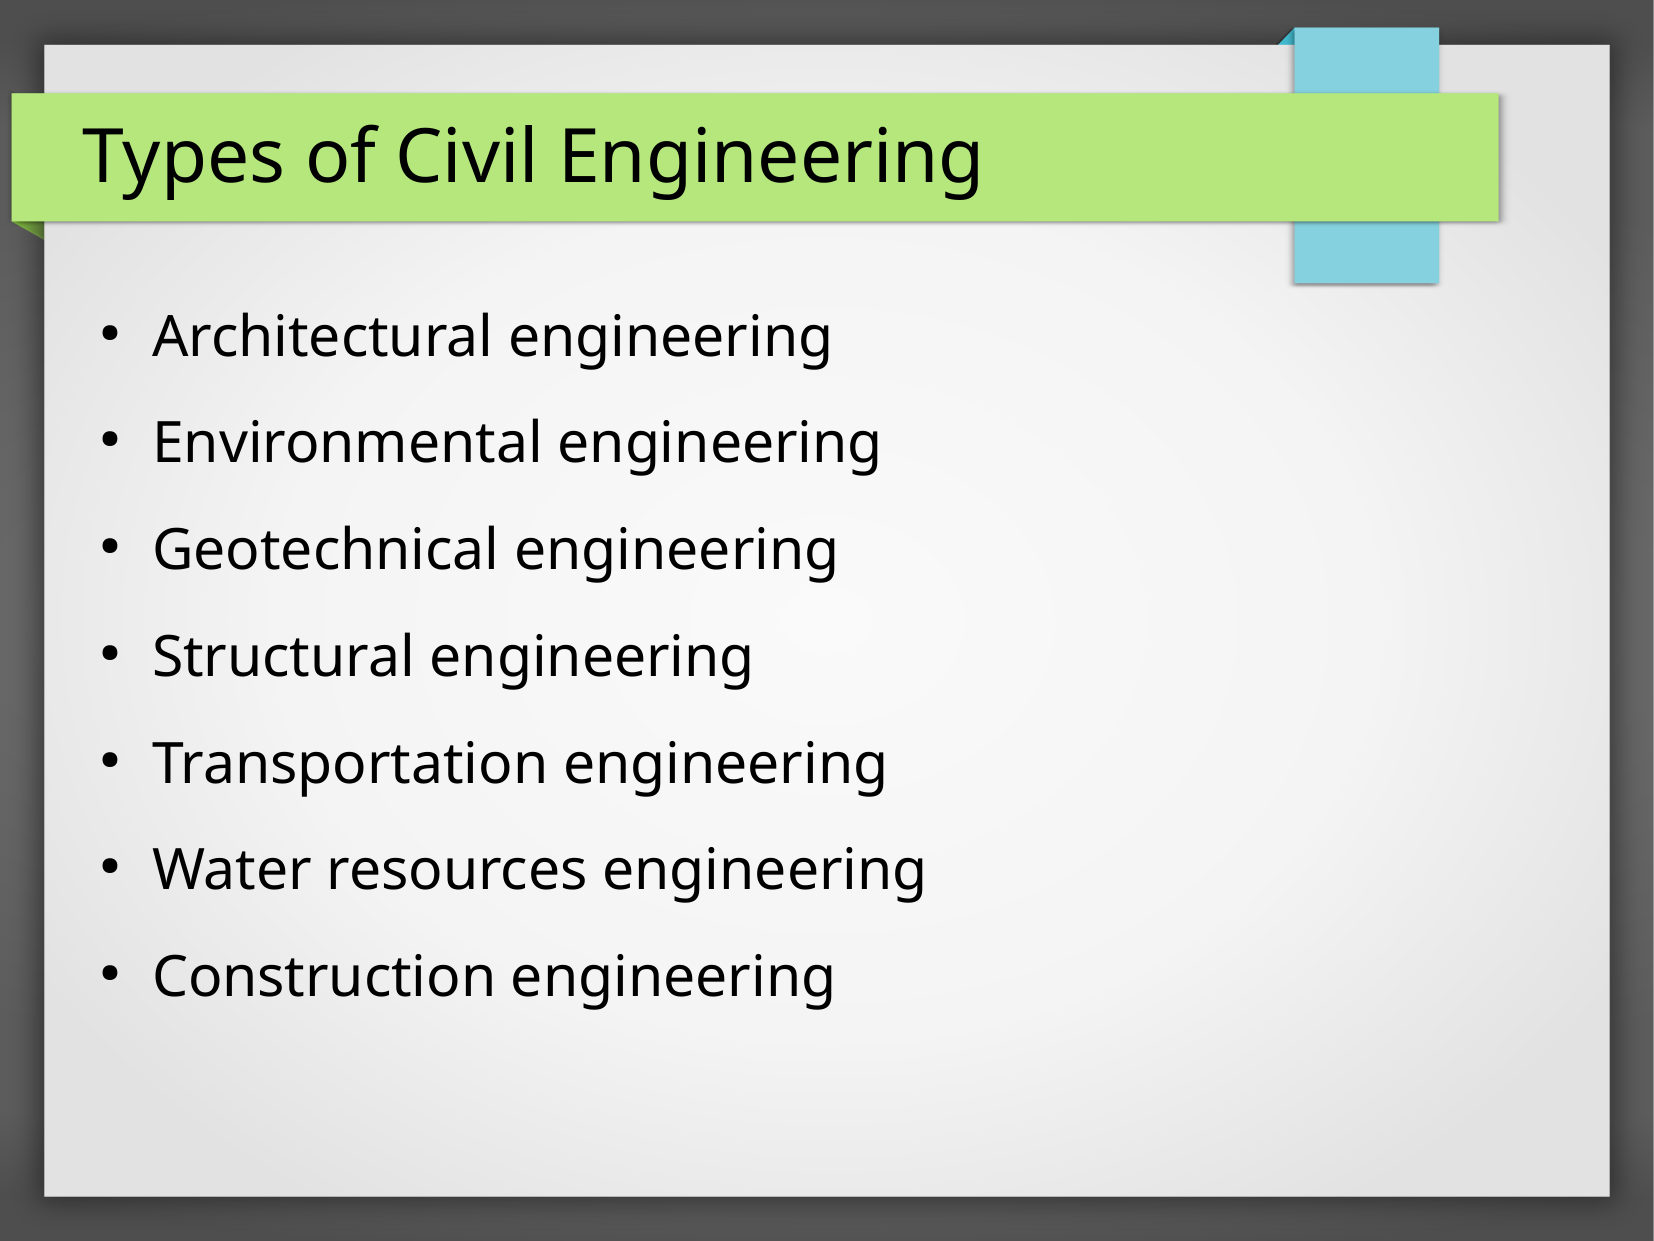

# Types of Civil Engineering
Architectural engineering
Environmental engineering
Geotechnical engineering
Structural engineering
Transportation engineering
Water resources engineering
Construction engineering